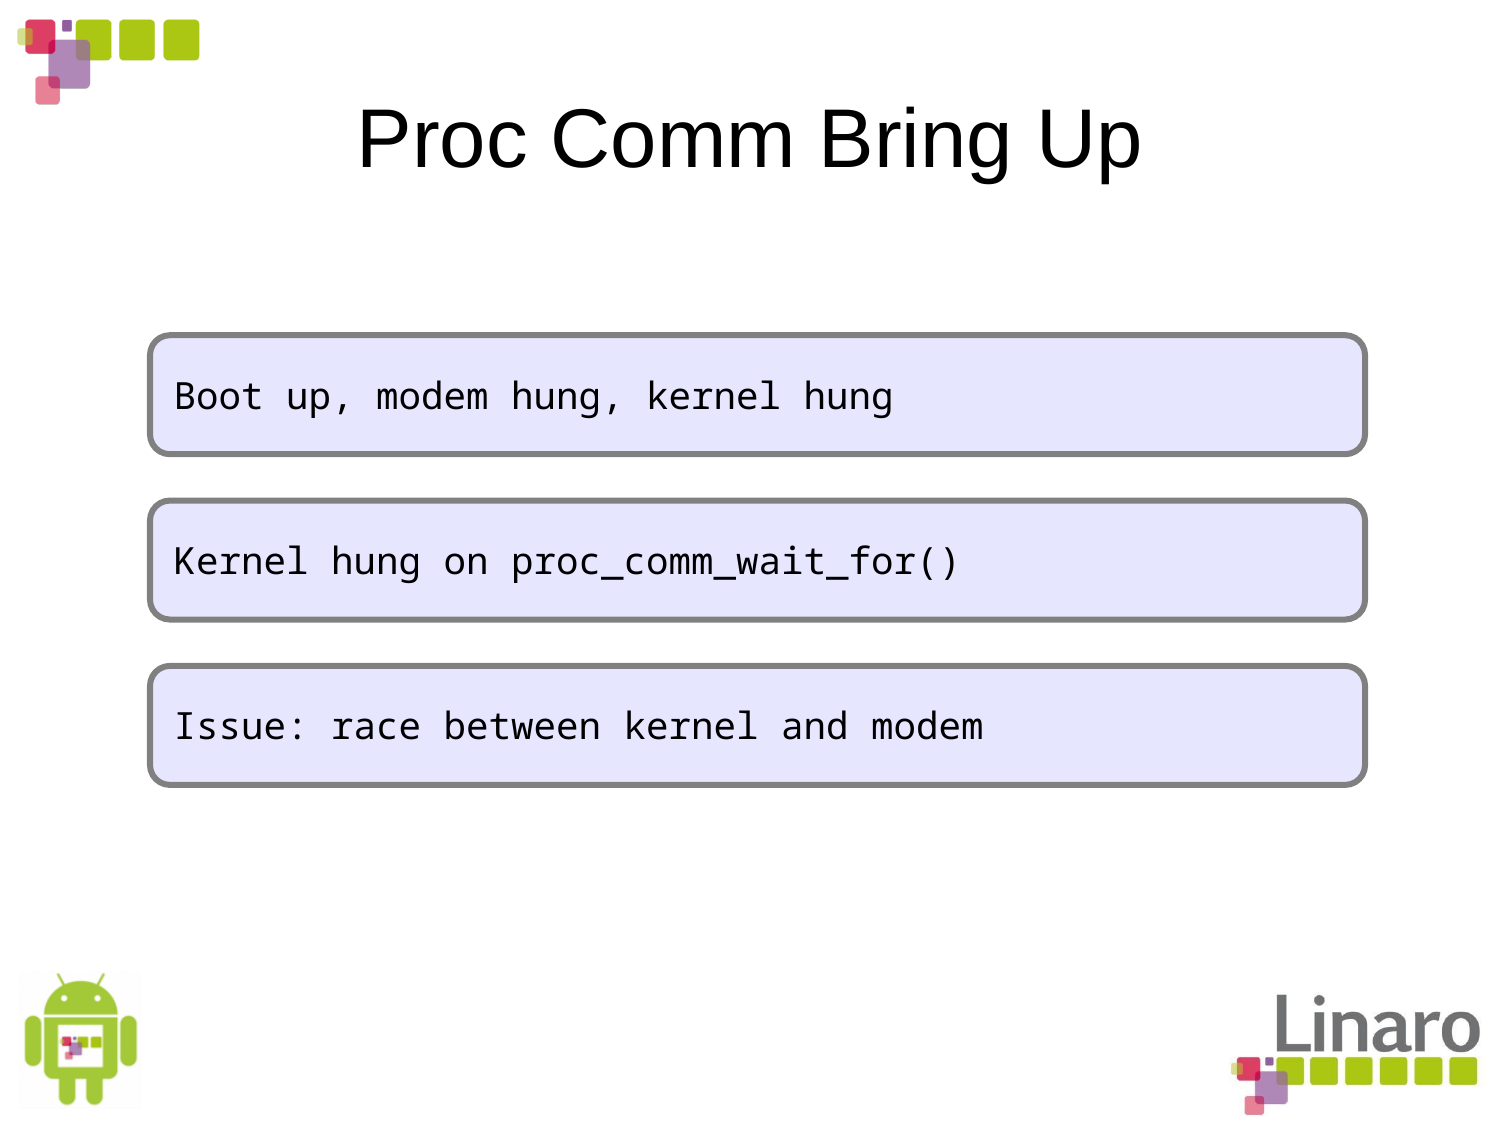

# Proc Comm Bring Up
Boot up, modem hung, kernel hung
Kernel hung on proc_comm_wait_for()
Issue: race between kernel and modem